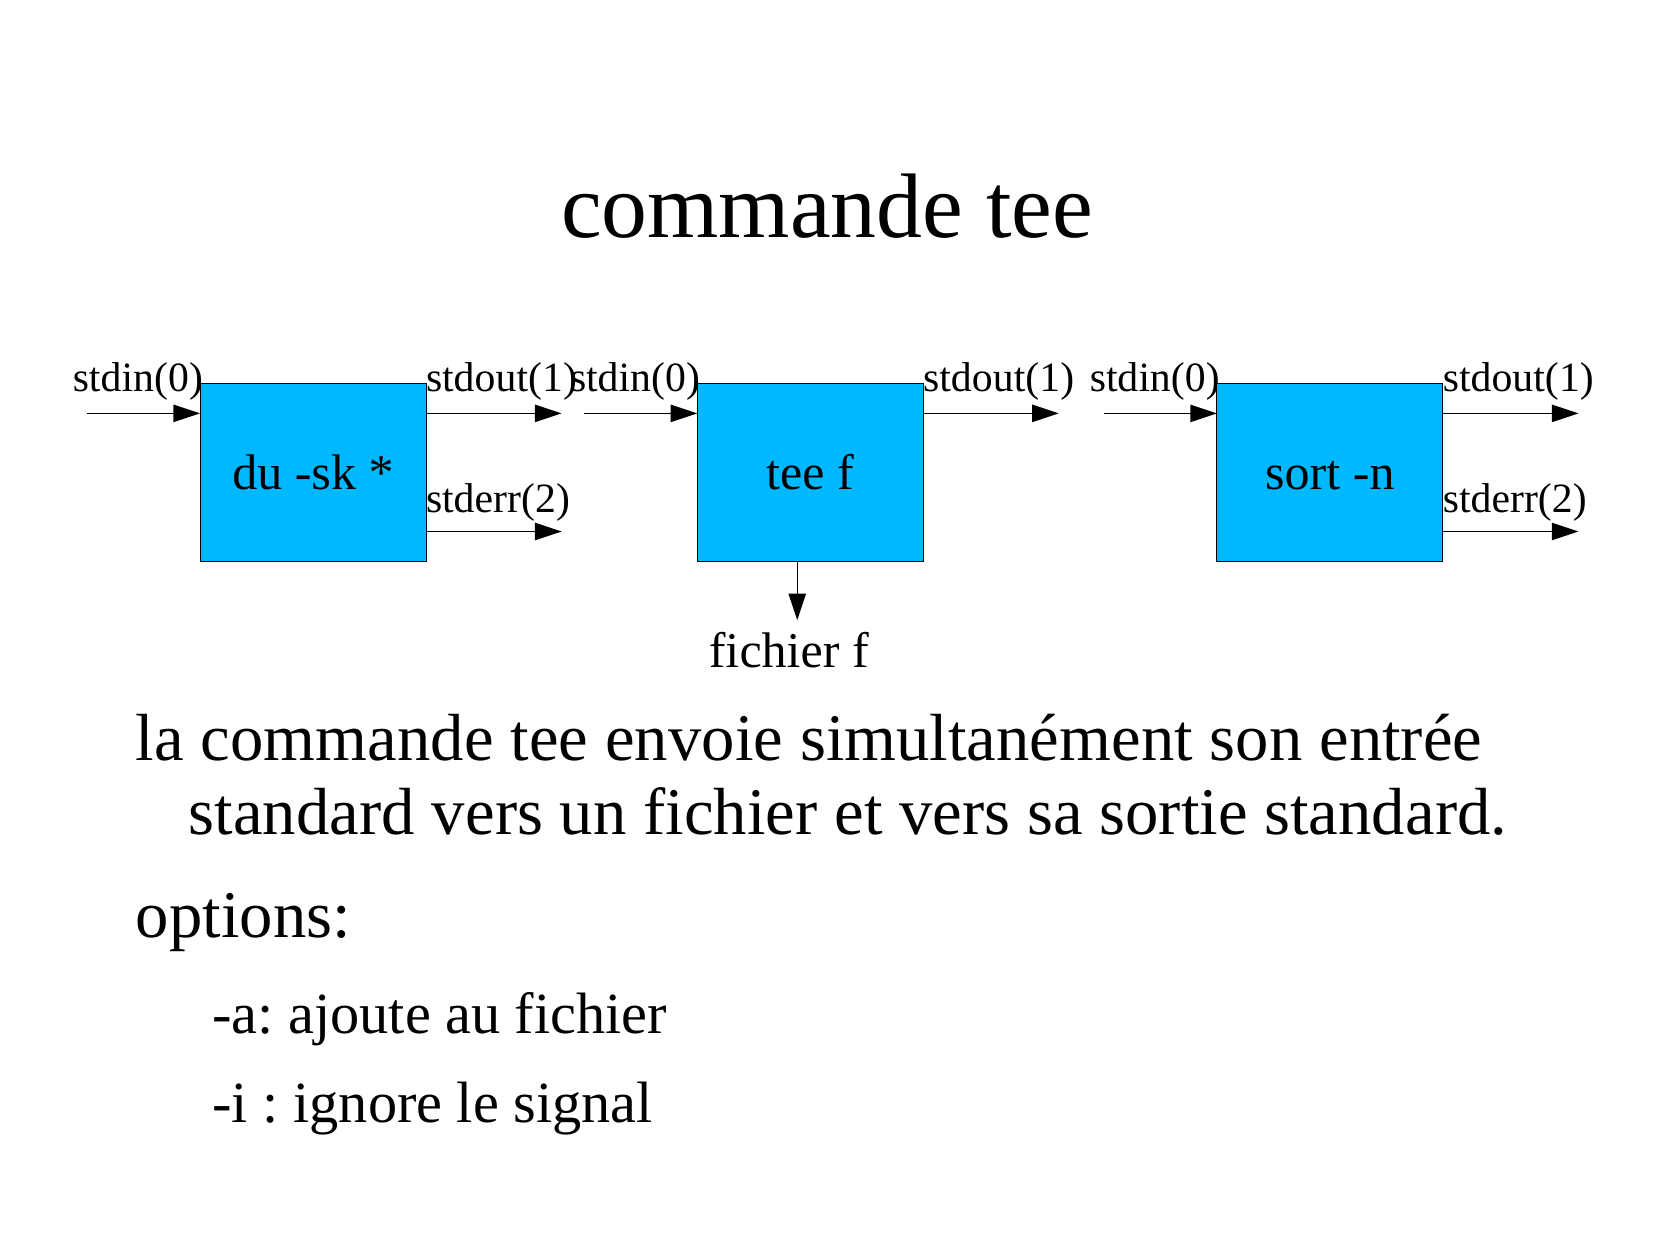

# commande tee
stdin(0)
stdout(1)
du -sk *
stderr(2)
stdin(0)
stdout(1)
stdin(0)
stdout(1)
sort -n
stderr(2)
tee f
fichier f
la commande tee envoie simultanément son entrée standard vers un fichier et vers sa sortie standard.
options:
-a: ajoute au fichier
-i : ignore le signal